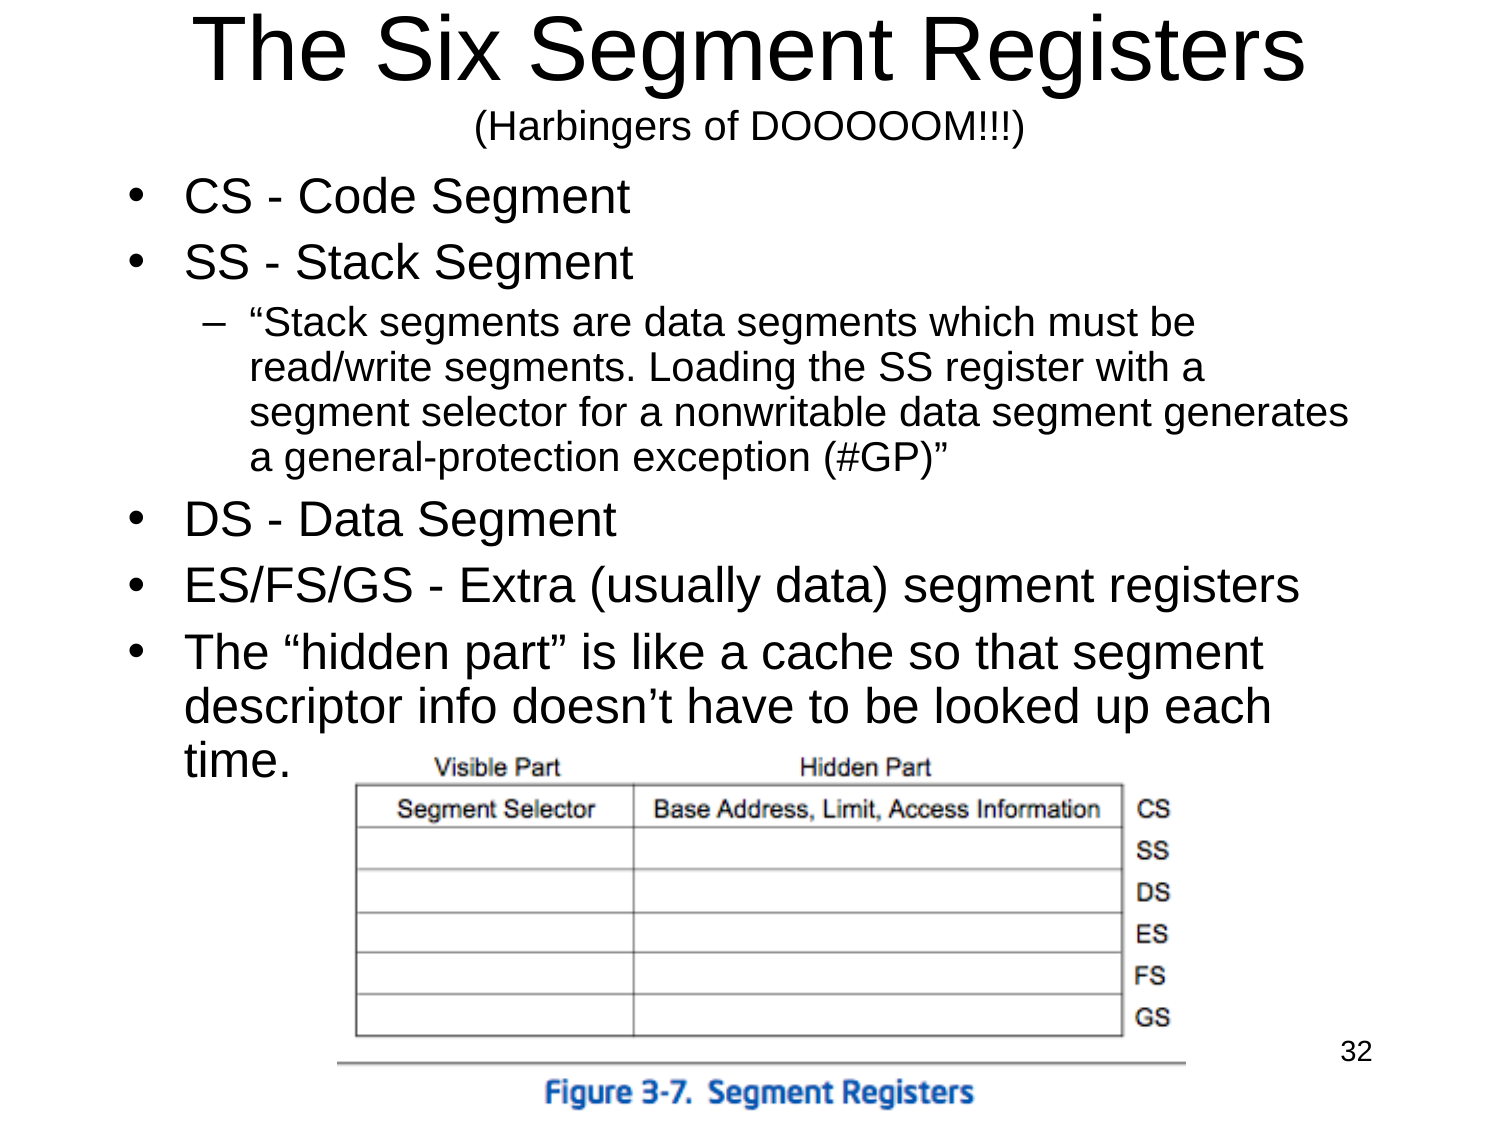

# The Six Segment Registers (Harbingers of DOOOOOM!!!)
CS - Code Segment
SS - Stack Segment
“Stack segments are data segments which must be read/write segments. Loading the SS register with a segment selector for a nonwritable data segment generates a general-protection exception (#GP)”
DS - Data Segment
ES/FS/GS - Extra (usually data) segment registers
The “hidden part” is like a cache so that segment descriptor info doesn’t have to be looked up each time.